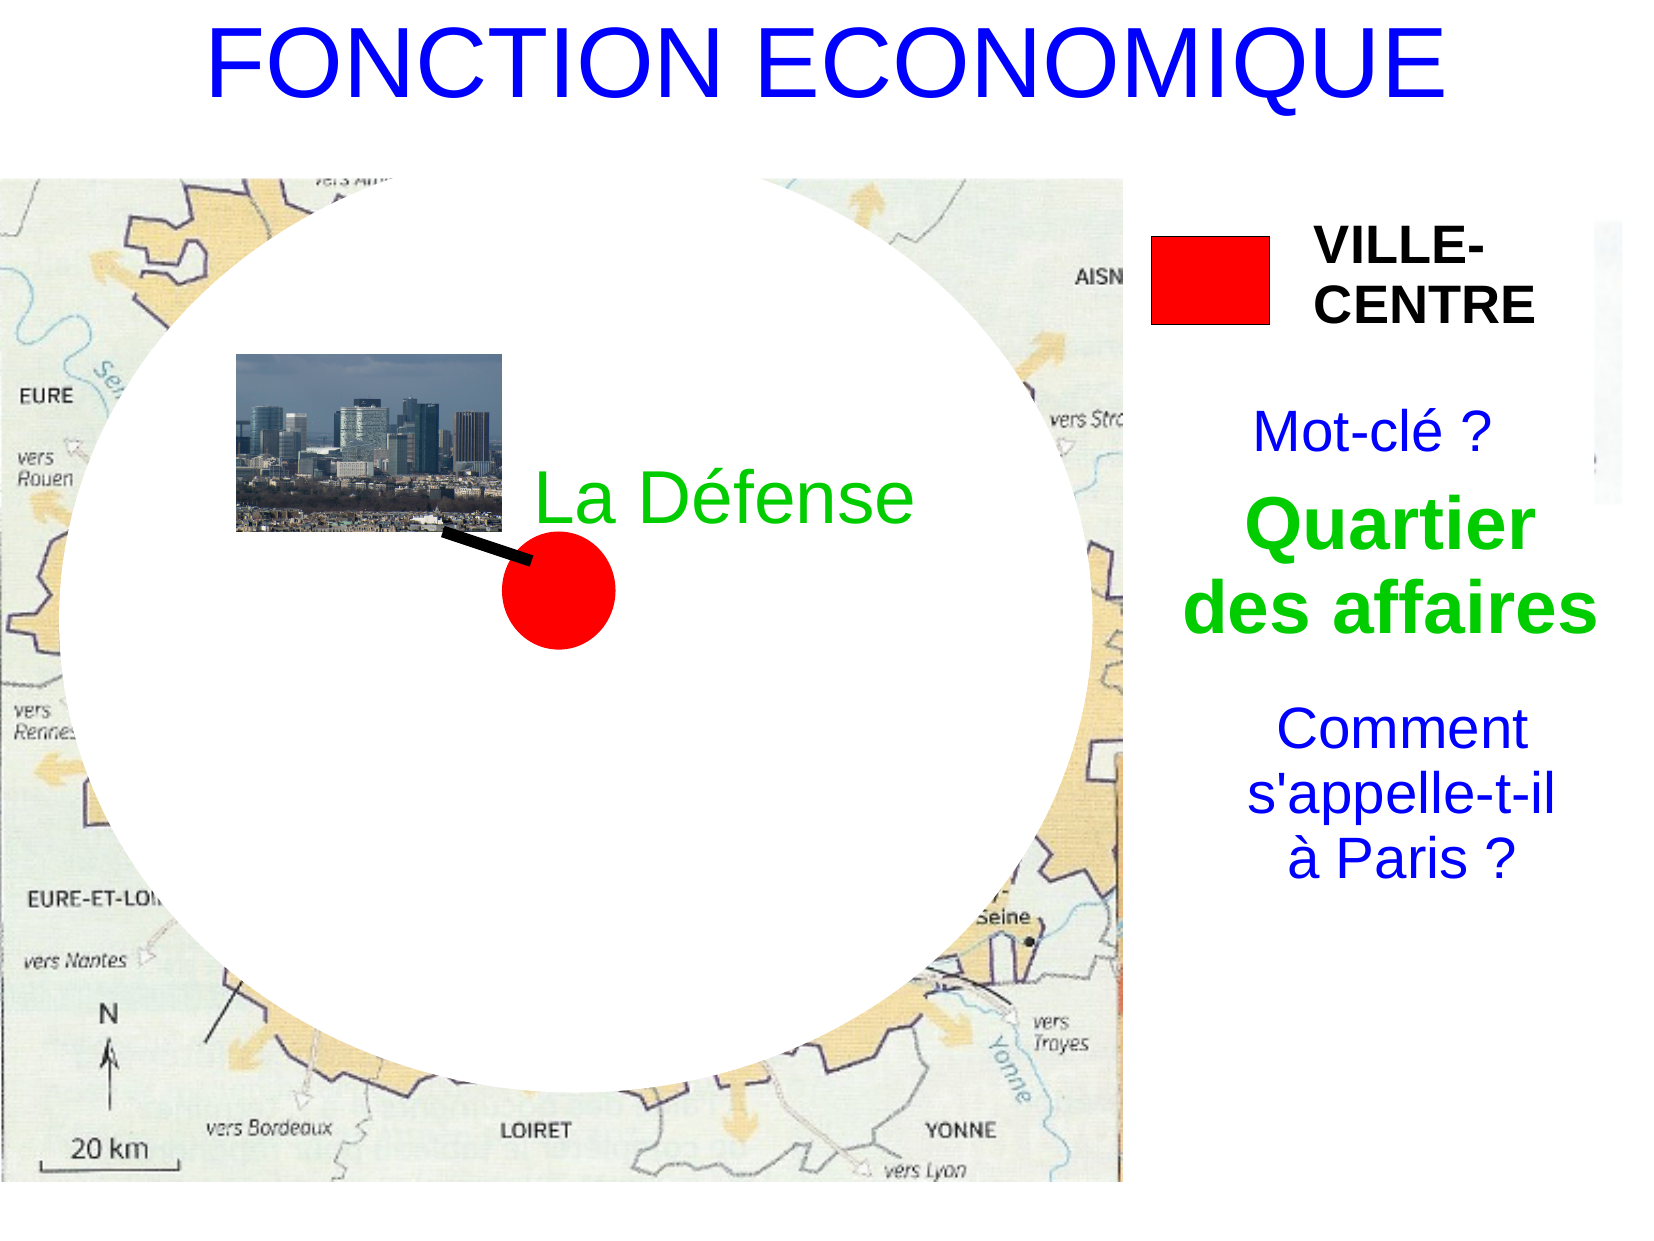

FONCTION ECONOMIQUE
VILLE-CENTRE
Mot-clé ?
La Défense
# Quartier des affaires
Comment s'appelle-t-il à Paris ?